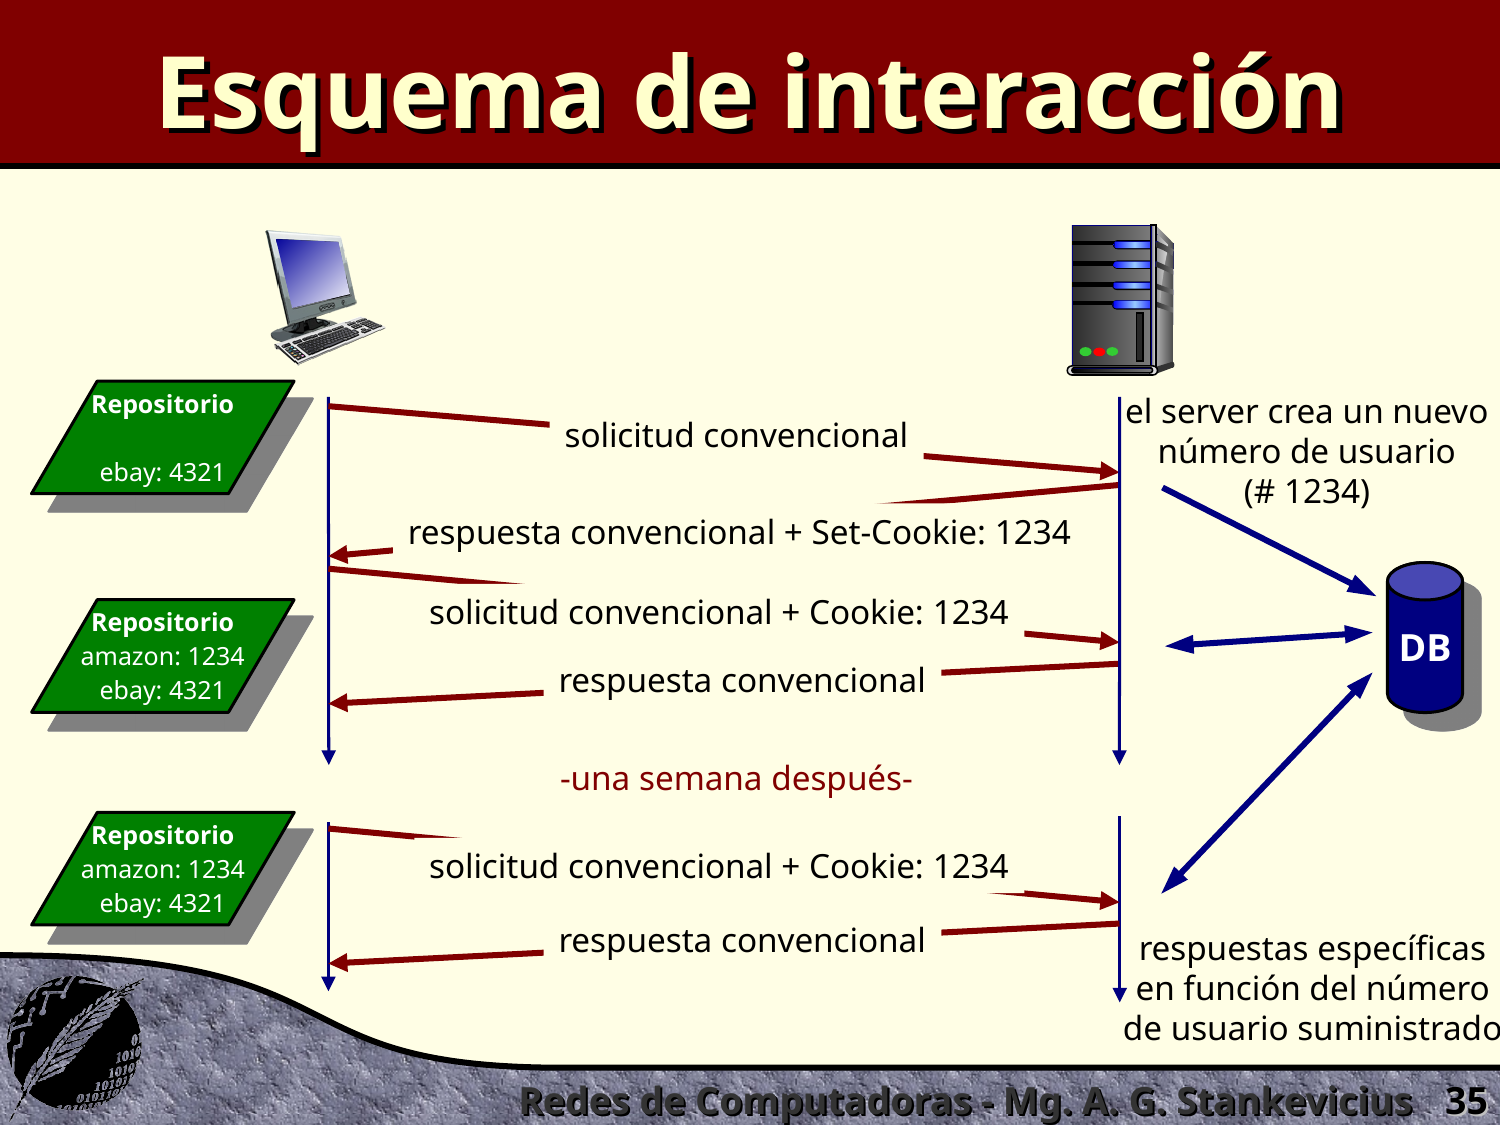

# Esquema de interacción
Repositorio
ebay: 4321
el server crea un nuevo
número de usuario
(# 1234)
solicitud convencional
respuesta convencional + Set-Cookie: 1234
DB
solicitud convencional + Cookie: 1234
Repositorio
amazon: 1234
ebay: 4321
respuesta convencional
-una semana después-
Repositorio
amazon: 1234
ebay: 4321
solicitud convencional + Cookie: 1234
respuesta convencional
respuestas específicas
en función del número
de usuario suministrado
35